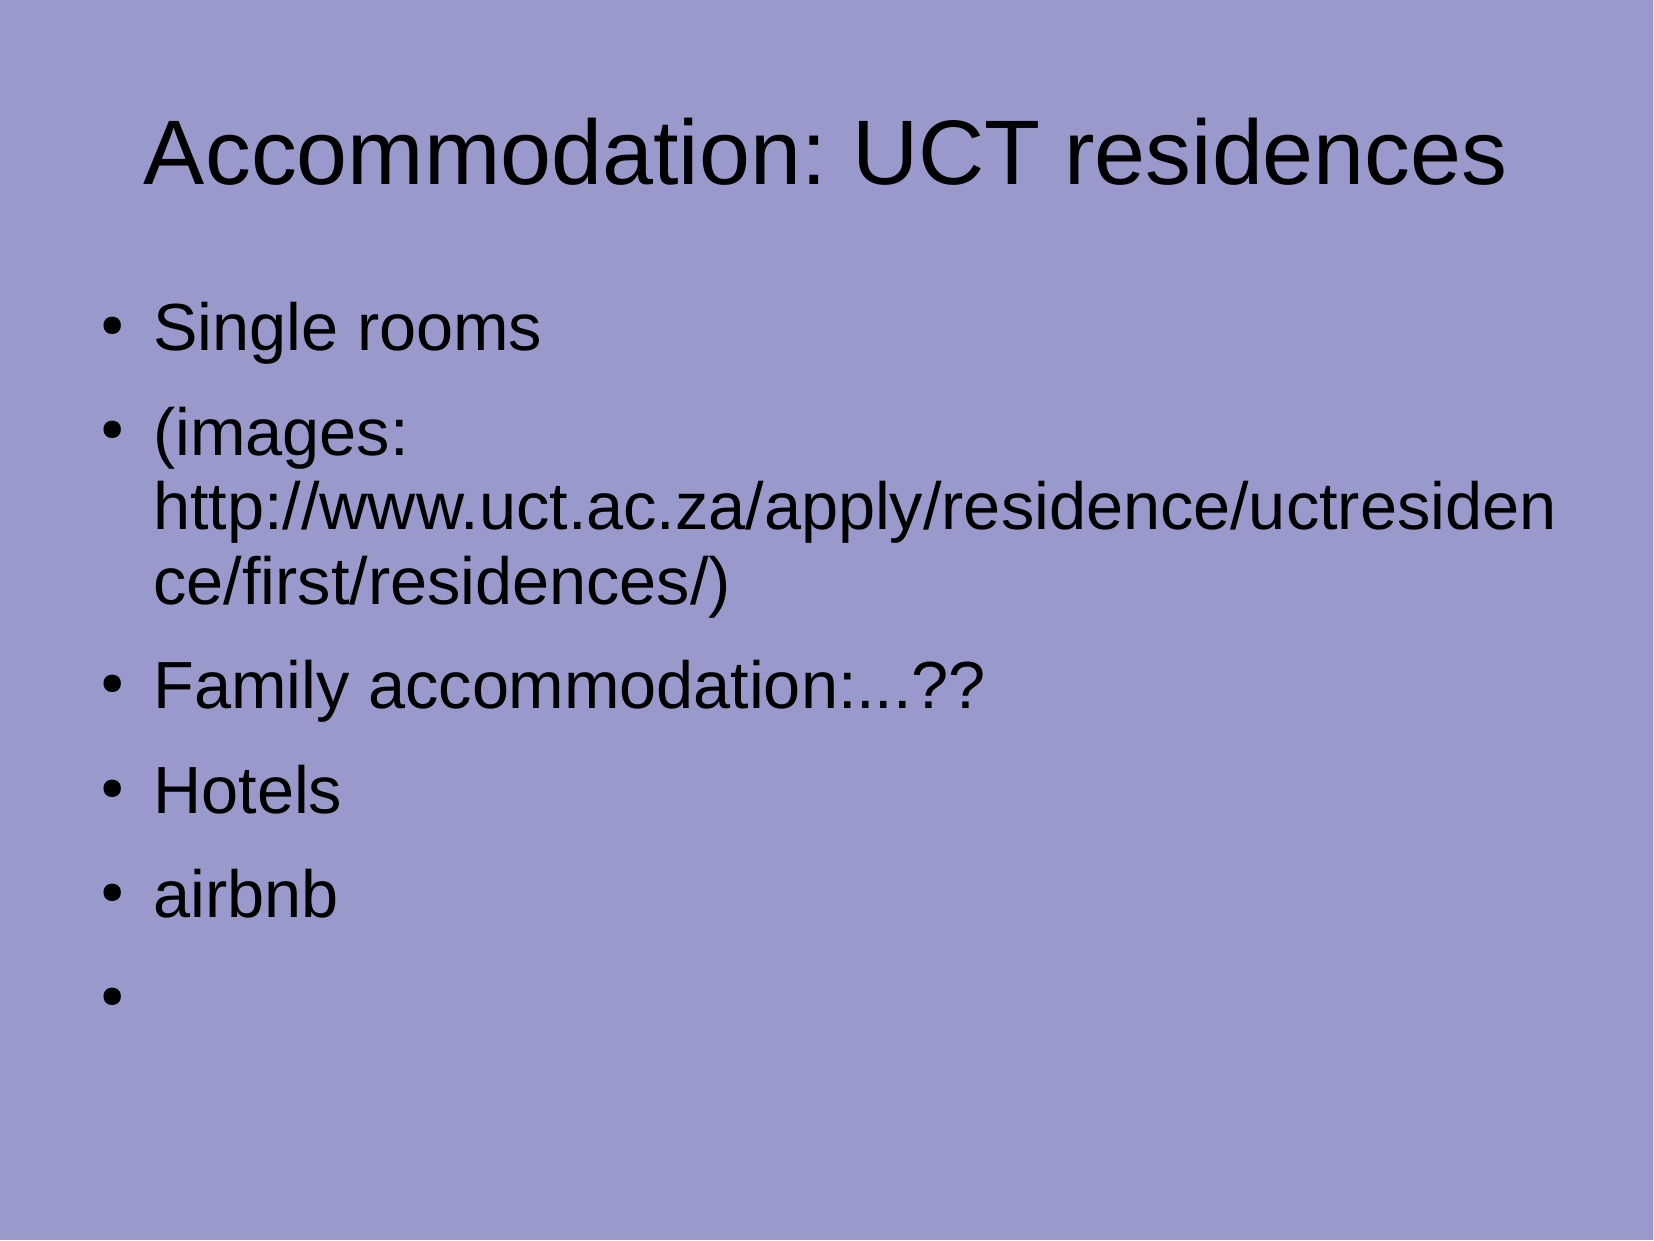

# Accommodation: UCT residences
Single rooms
(images: http://www.uct.ac.za/apply/residence/uctresidence/first/residences/)
Family accommodation:...??
Hotels
airbnb